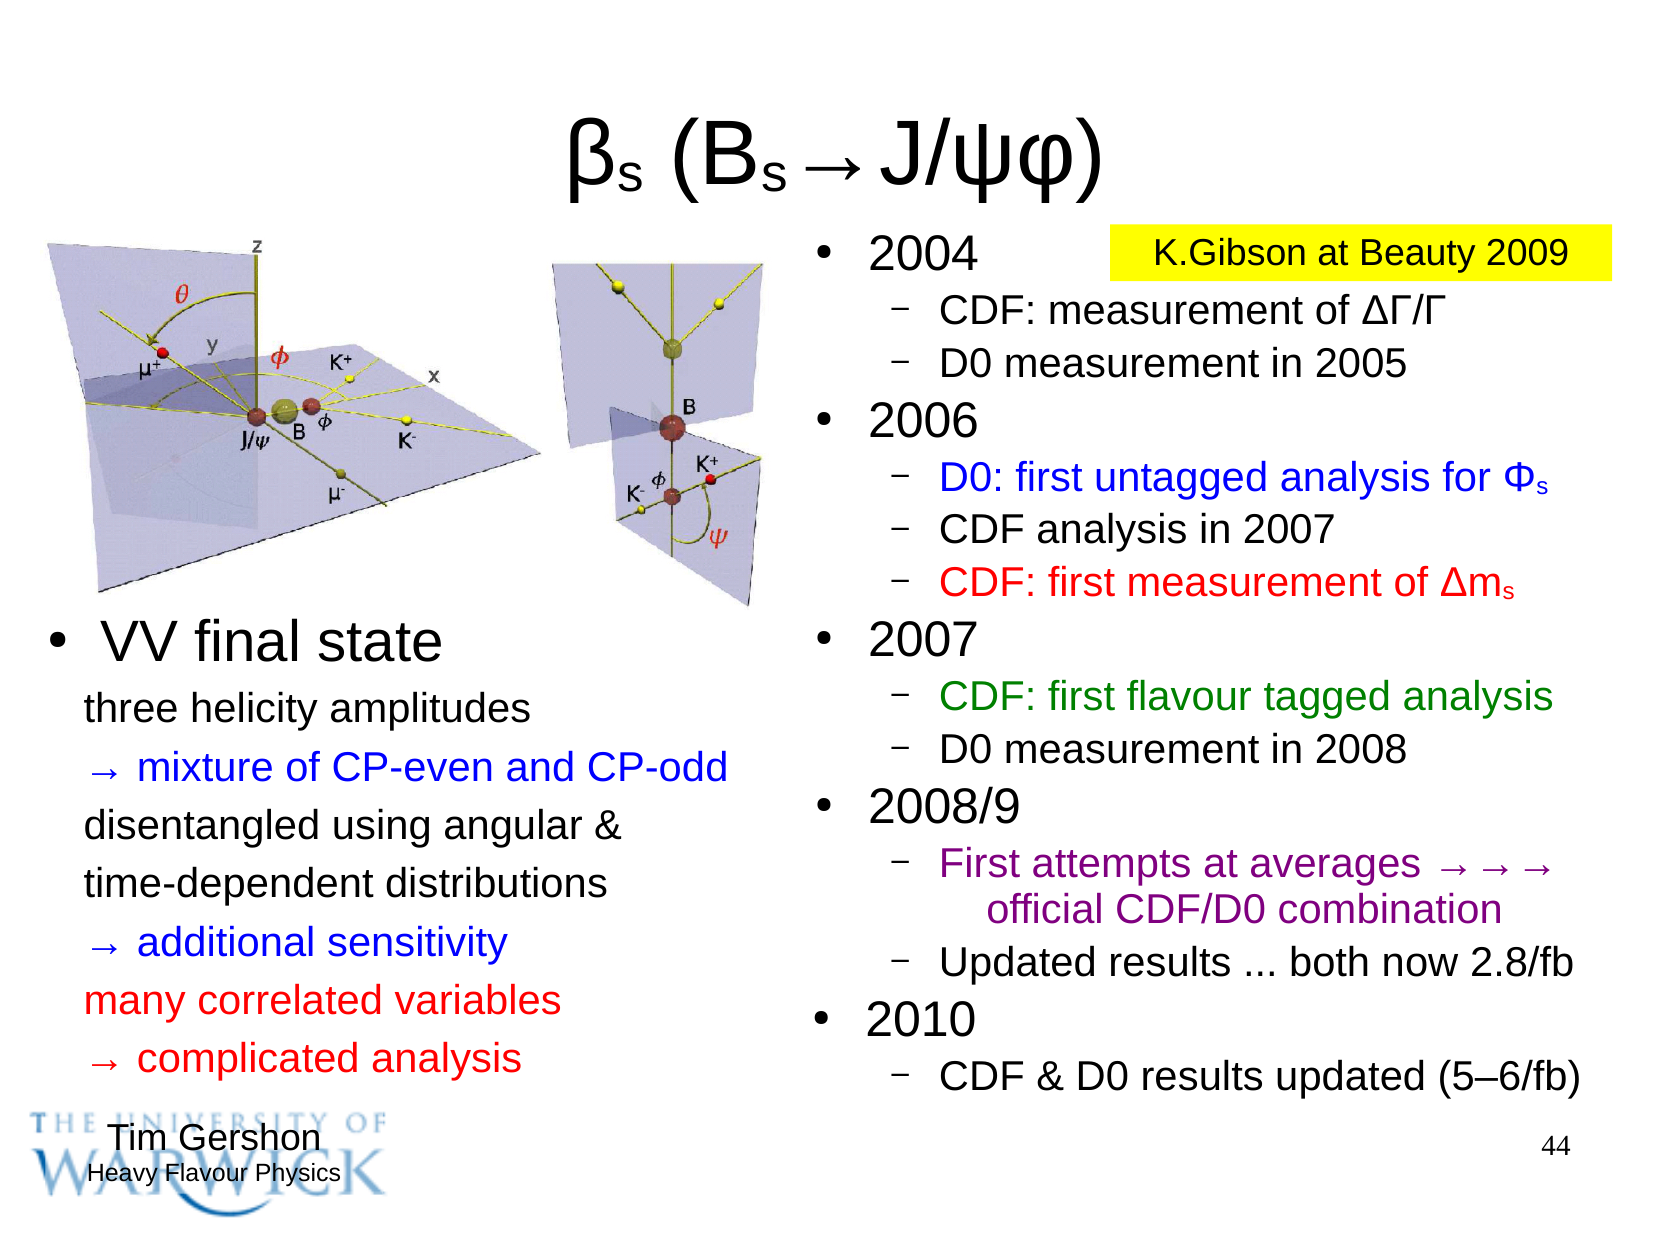

# βs (Bs→J/ψφ)
K.Gibson at Beauty 2009
2004
CDF: measurement of ΔΓ/Γ
D0 measurement in 2005
2006
D0: first untagged analysis for Φs
CDF analysis in 2007
CDF: first measurement of Δms
2007
CDF: first flavour tagged analysis
D0 measurement in 2008
2008/9
First attempts at averages →→→ official CDF/D0 combination
Updated results ... both now 2.8/fb
2010
CDF & D0 results updated (5–6/fb)
VV final state
three helicity amplitudes
→ mixture of CP-even and CP-odd
disentangled using angular &
time-dependent distributions
→ additional sensitivity
many correlated variables
→ complicated analysis
Tim Gershon
Heavy Flavour Physics
44